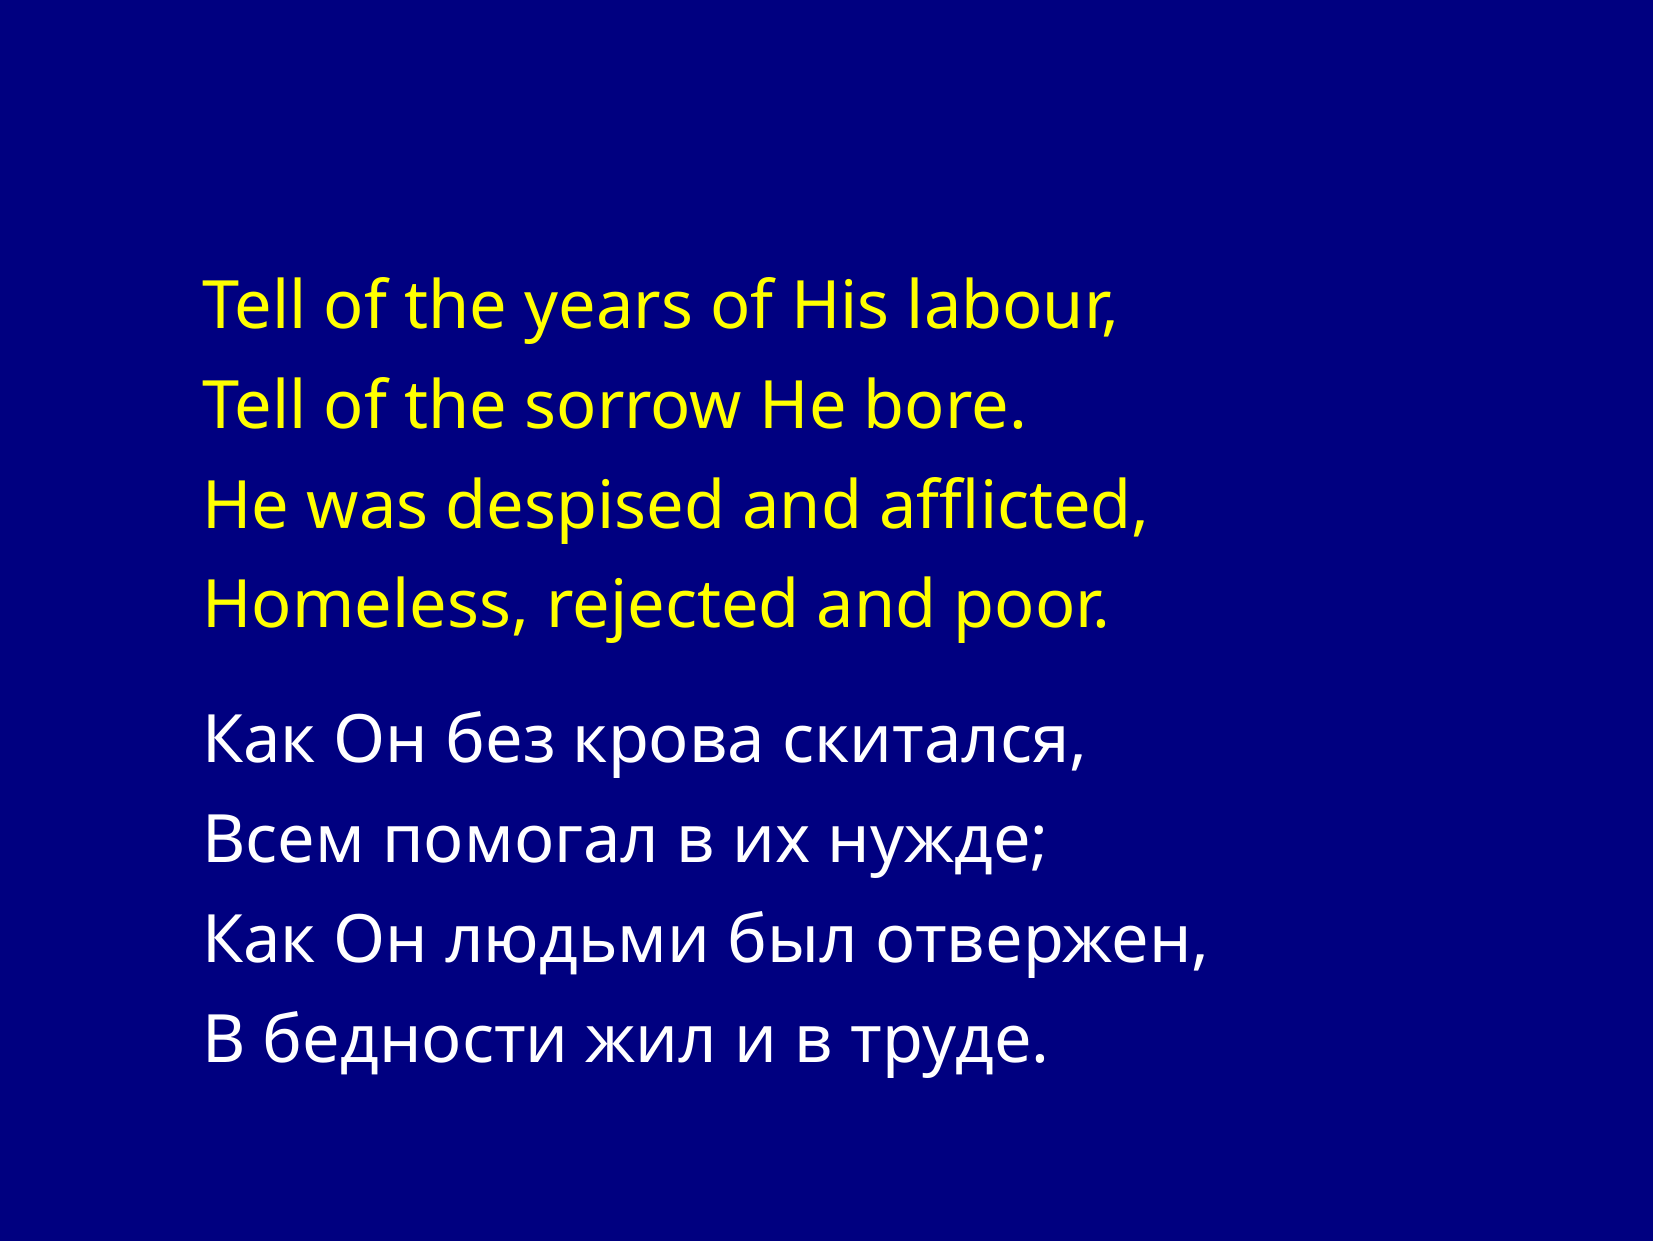

Tell of the years of His labour,
	Tell of the sorrow He bore.
	He was despised and afflicted,
	Homeless, rejected and poor.
	Как Он без крова скитался,
	Всем помогал в их нужде;
	Как Он людьми был отвержен,
	В бедности жил и в труде.